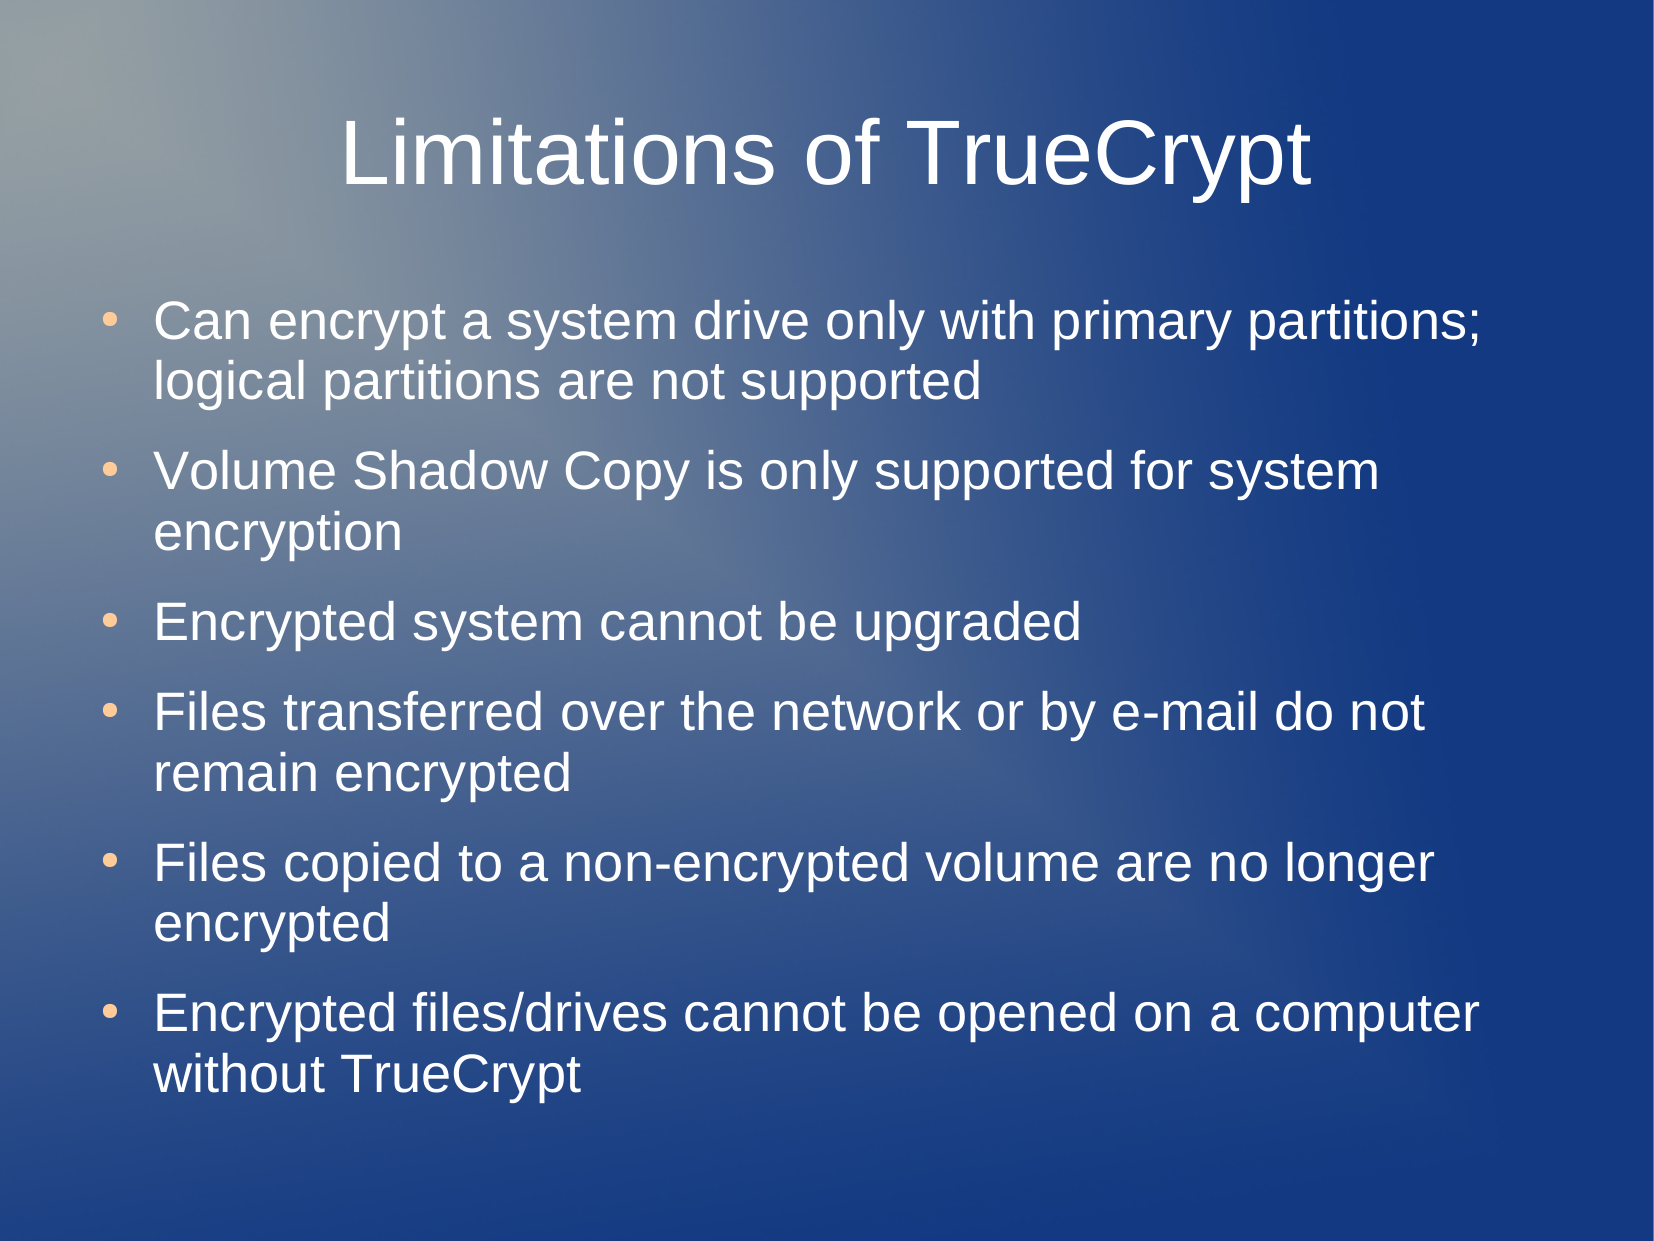

# Limitations of TrueCrypt
Can encrypt a system drive only with primary partitions; logical partitions are not supported
Volume Shadow Copy is only supported for system encryption
Encrypted system cannot be upgraded
Files transferred over the network or by e-mail do not remain encrypted
Files copied to a non-encrypted volume are no longer encrypted
Encrypted files/drives cannot be opened on a computer without TrueCrypt